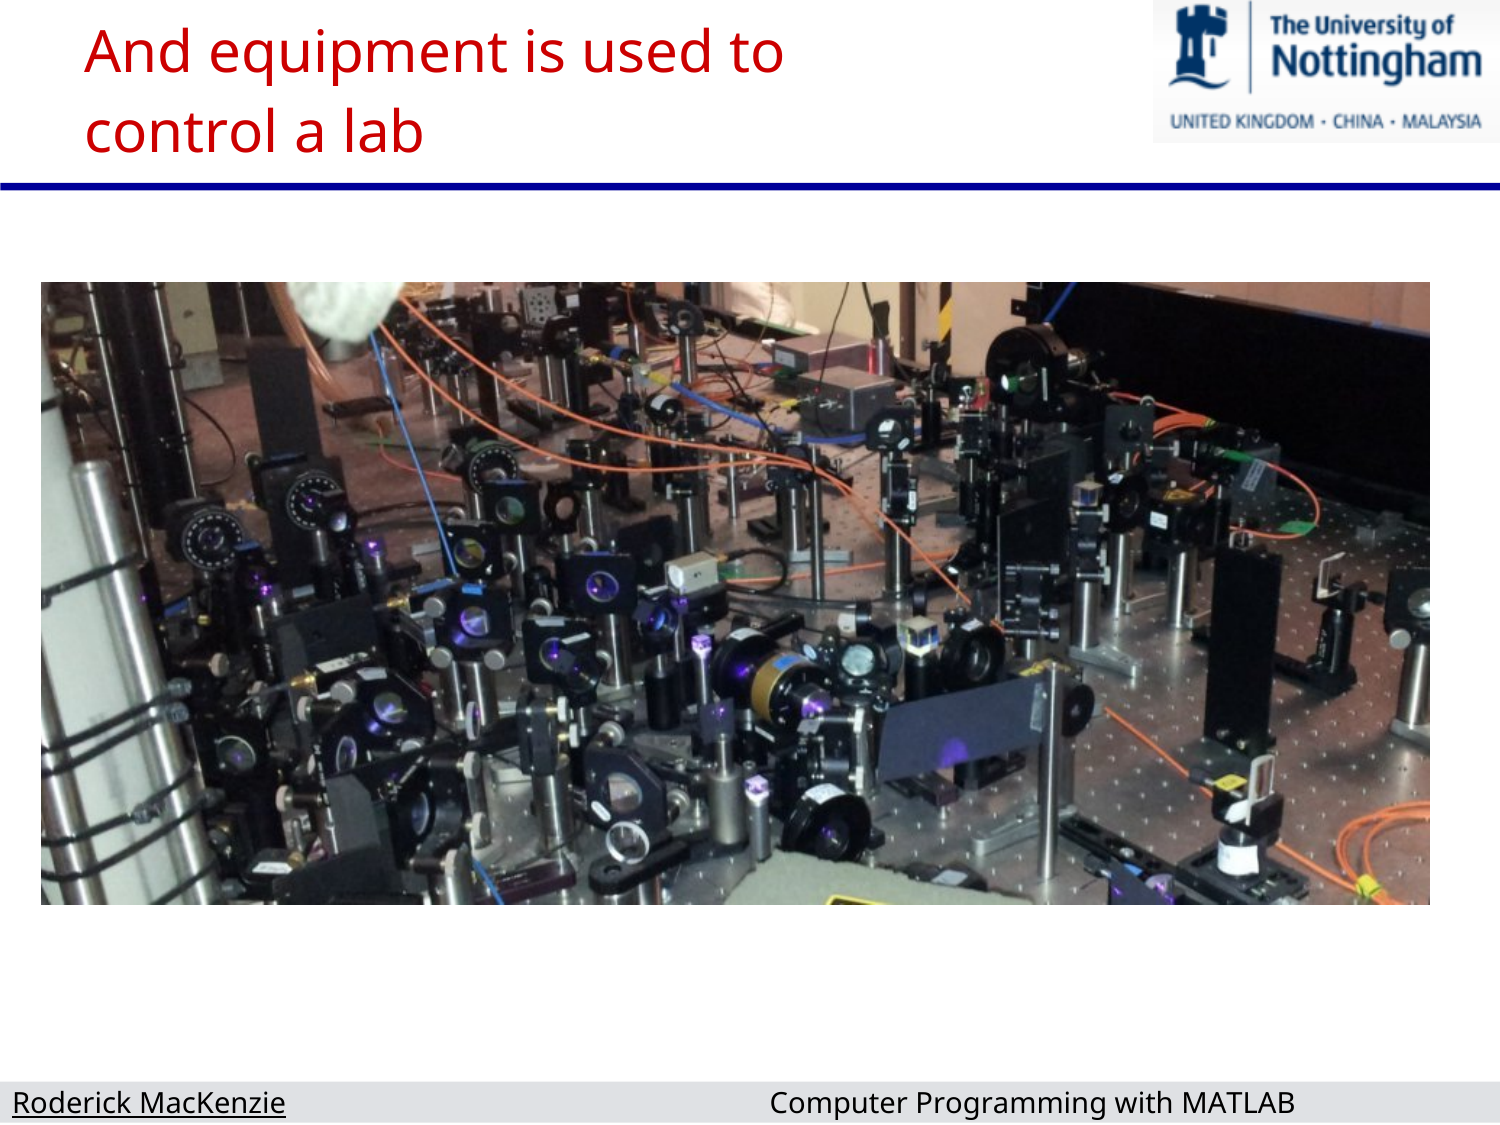

# And equipment is used to control a lab